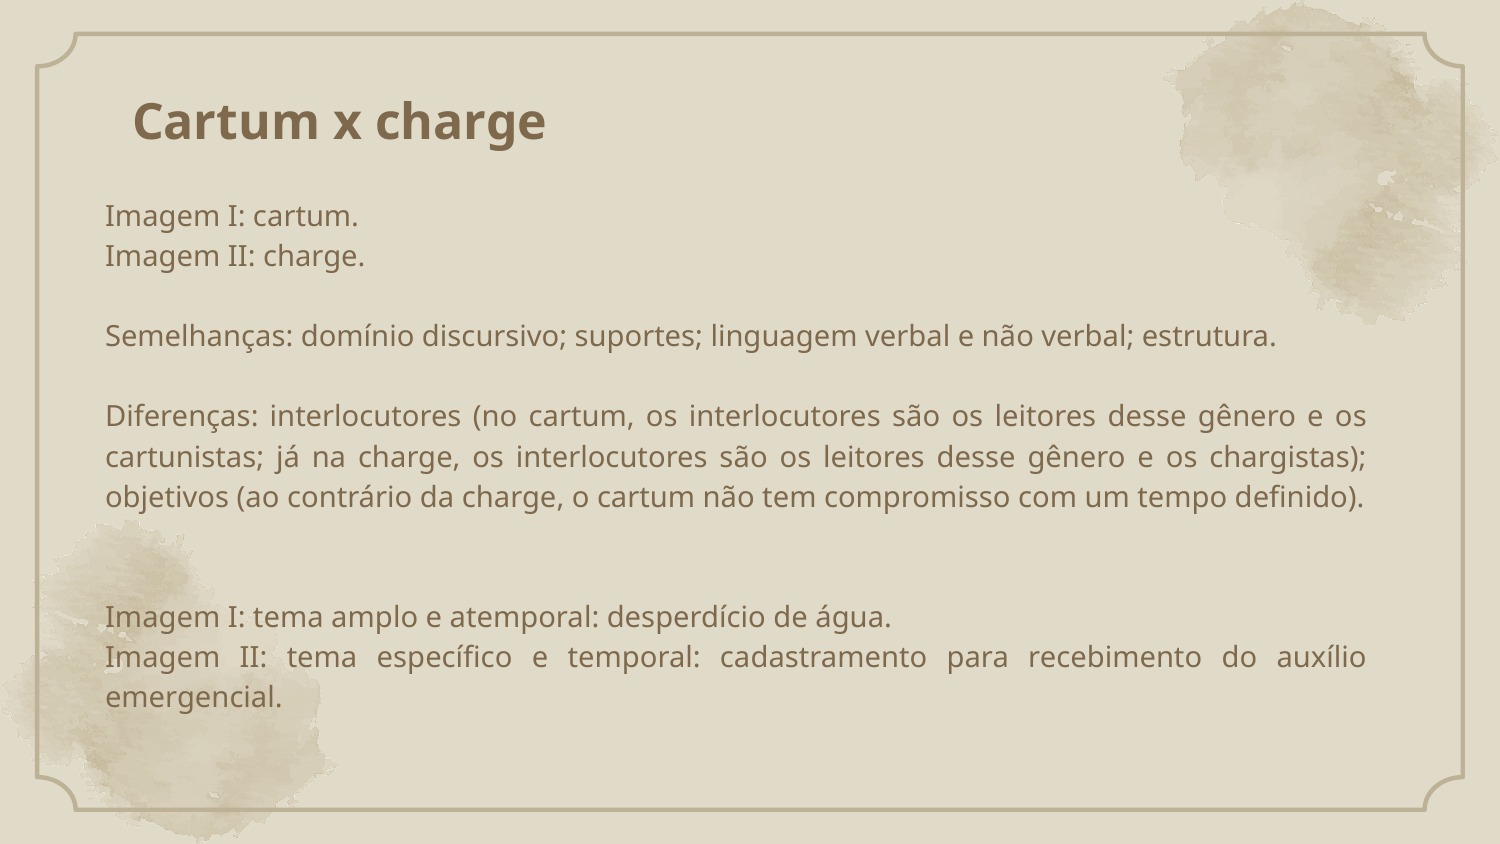

# Cartum x charge
Imagem I: cartum.
Imagem II: charge.
Semelhanças: domínio discursivo; suportes; linguagem verbal e não verbal; estrutura.
Diferenças: interlocutores (no cartum, os interlocutores são os leitores desse gênero e os cartunistas; já na charge, os interlocutores são os leitores desse gênero e os chargistas); objetivos (ao contrário da charge, o cartum não tem compromisso com um tempo definido).
Imagem I: tema amplo e atemporal: desperdício de água.
Imagem II: tema específico e temporal: cadastramento para recebimento do auxílio emergencial.